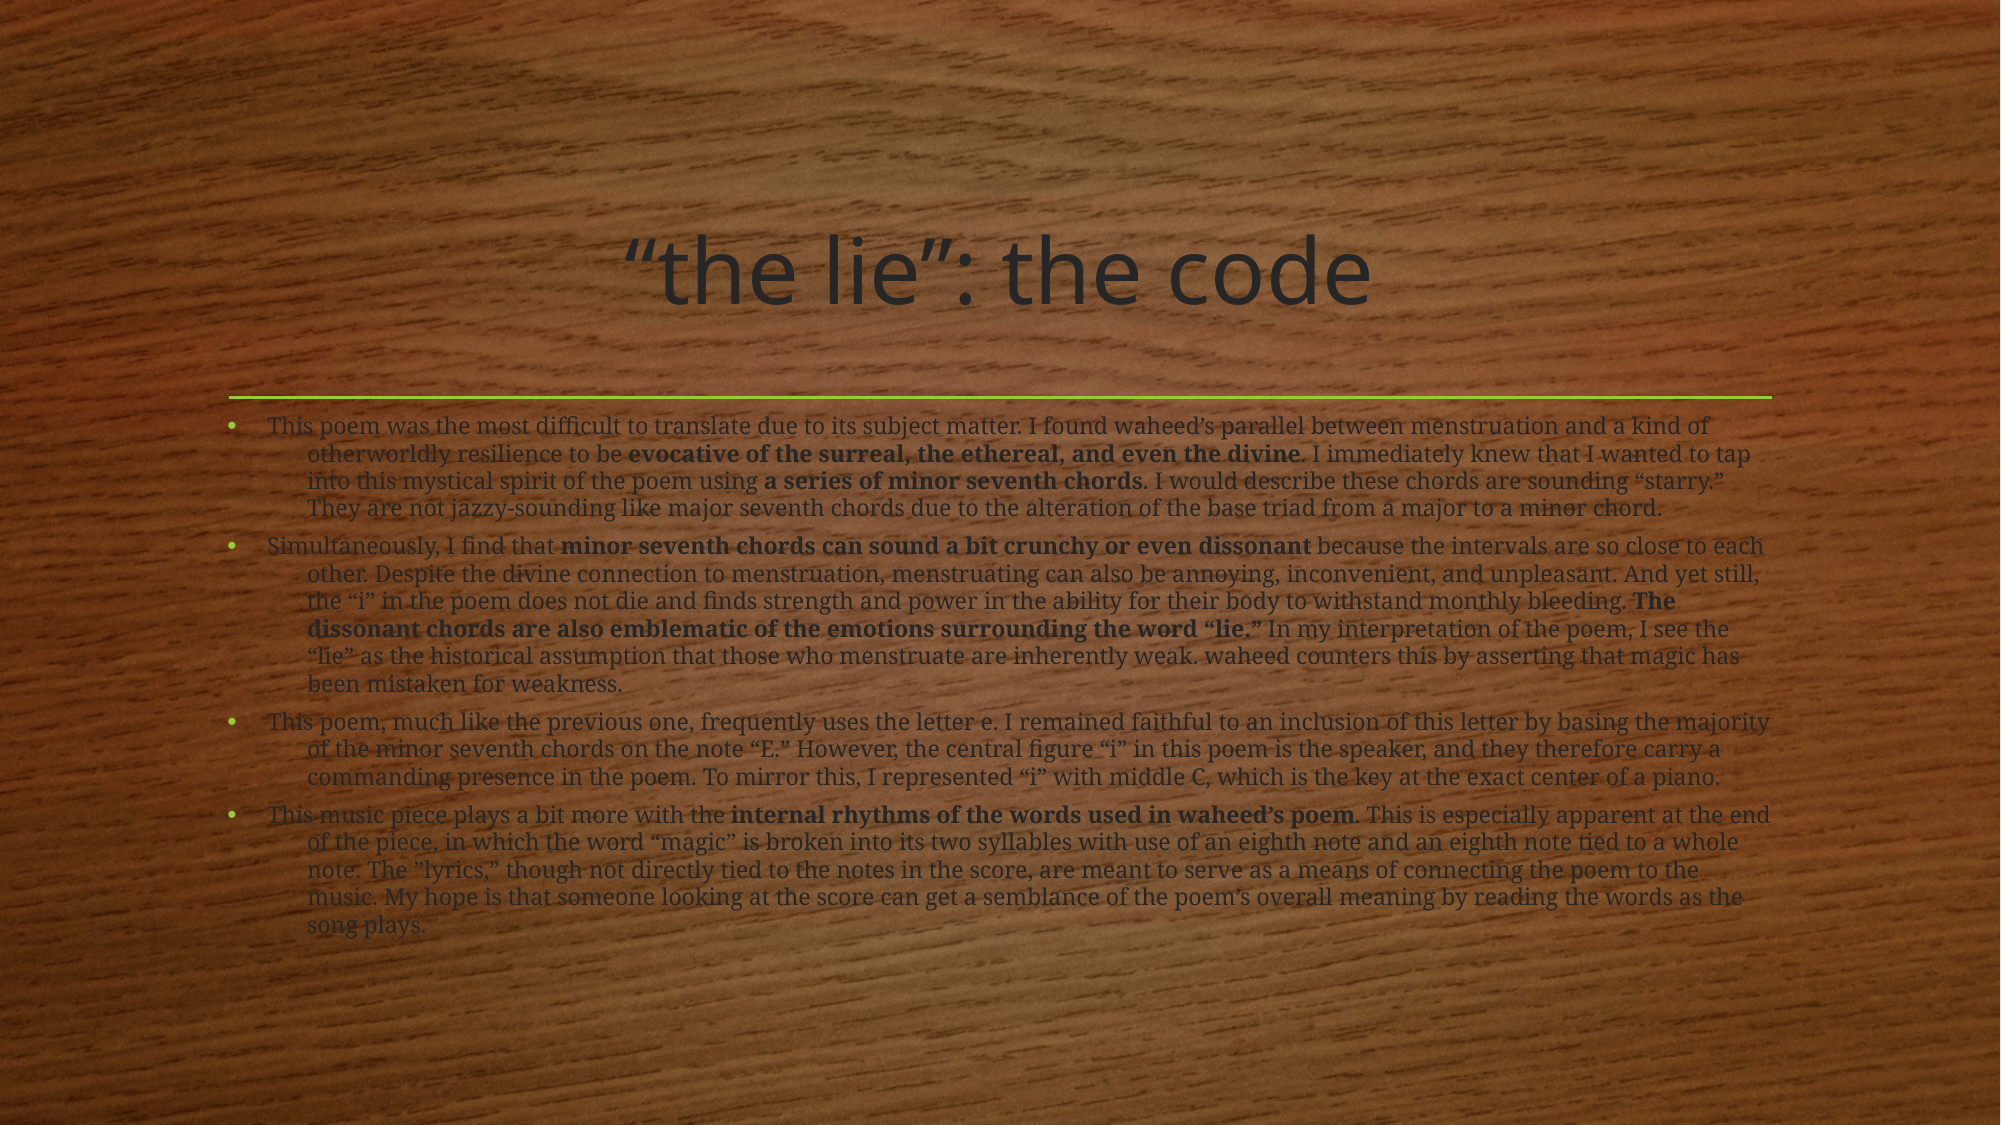

# “the lie”: the code
This poem was the most difficult to translate due to its subject matter. I found waheed’s parallel between menstruation and a kind of otherworldly resilience to be evocative of the surreal, the ethereal, and even the divine. I immediately knew that I wanted to tap into this mystical spirit of the poem using a series of minor seventh chords. I would describe these chords are sounding “starry.” They are not jazzy-sounding like major seventh chords due to the alteration of the base triad from a major to a minor chord.
Simultaneously, I find that minor seventh chords can sound a bit crunchy or even dissonant because the intervals are so close to each other. Despite the divine connection to menstruation, menstruating can also be annoying, inconvenient, and unpleasant. And yet still, the “i” in the poem does not die and finds strength and power in the ability for their body to withstand monthly bleeding. The dissonant chords are also emblematic of the emotions surrounding the word “lie.” In my interpretation of the poem, I see the “lie” as the historical assumption that those who menstruate are inherently weak. waheed counters this by asserting that magic has been mistaken for weakness.
This poem, much like the previous one, frequently uses the letter e. I remained faithful to an inclusion of this letter by basing the majority of the minor seventh chords on the note “E.” However, the central figure “i” in this poem is the speaker, and they therefore carry a commanding presence in the poem. To mirror this, I represented “i” with middle C, which is the key at the exact center of a piano.
This music piece plays a bit more with the internal rhythms of the words used in waheed’s poem. This is especially apparent at the end of the piece, in which the word “magic” is broken into its two syllables with use of an eighth note and an eighth note tied to a whole note. The ”lyrics,” though not directly tied to the notes in the score, are meant to serve as a means of connecting the poem to the music. My hope is that someone looking at the score can get a semblance of the poem’s overall meaning by reading the words as the song plays.